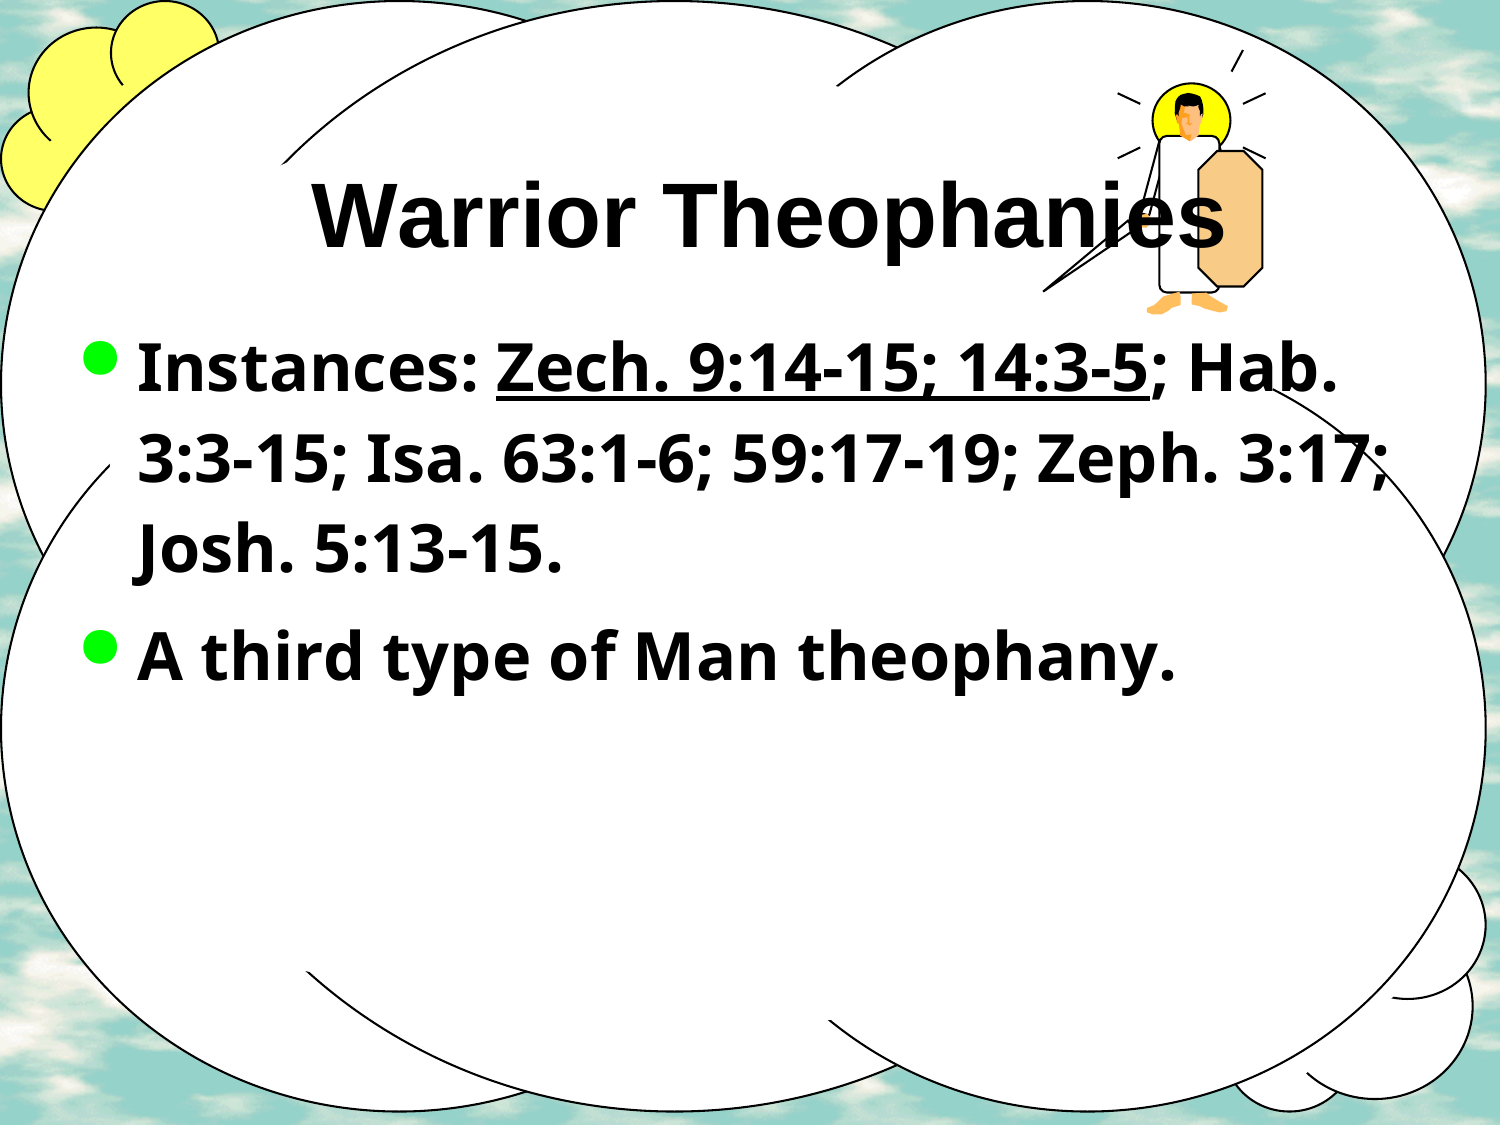

# Warrior Theophanies
Instances: Zech. 9:14-15; 14:3-5; Hab. 3:3-15; Isa. 63:1-6; 59:17-19; Zeph. 3:17; Josh. 5:13-15.
A third type of Man theophany.